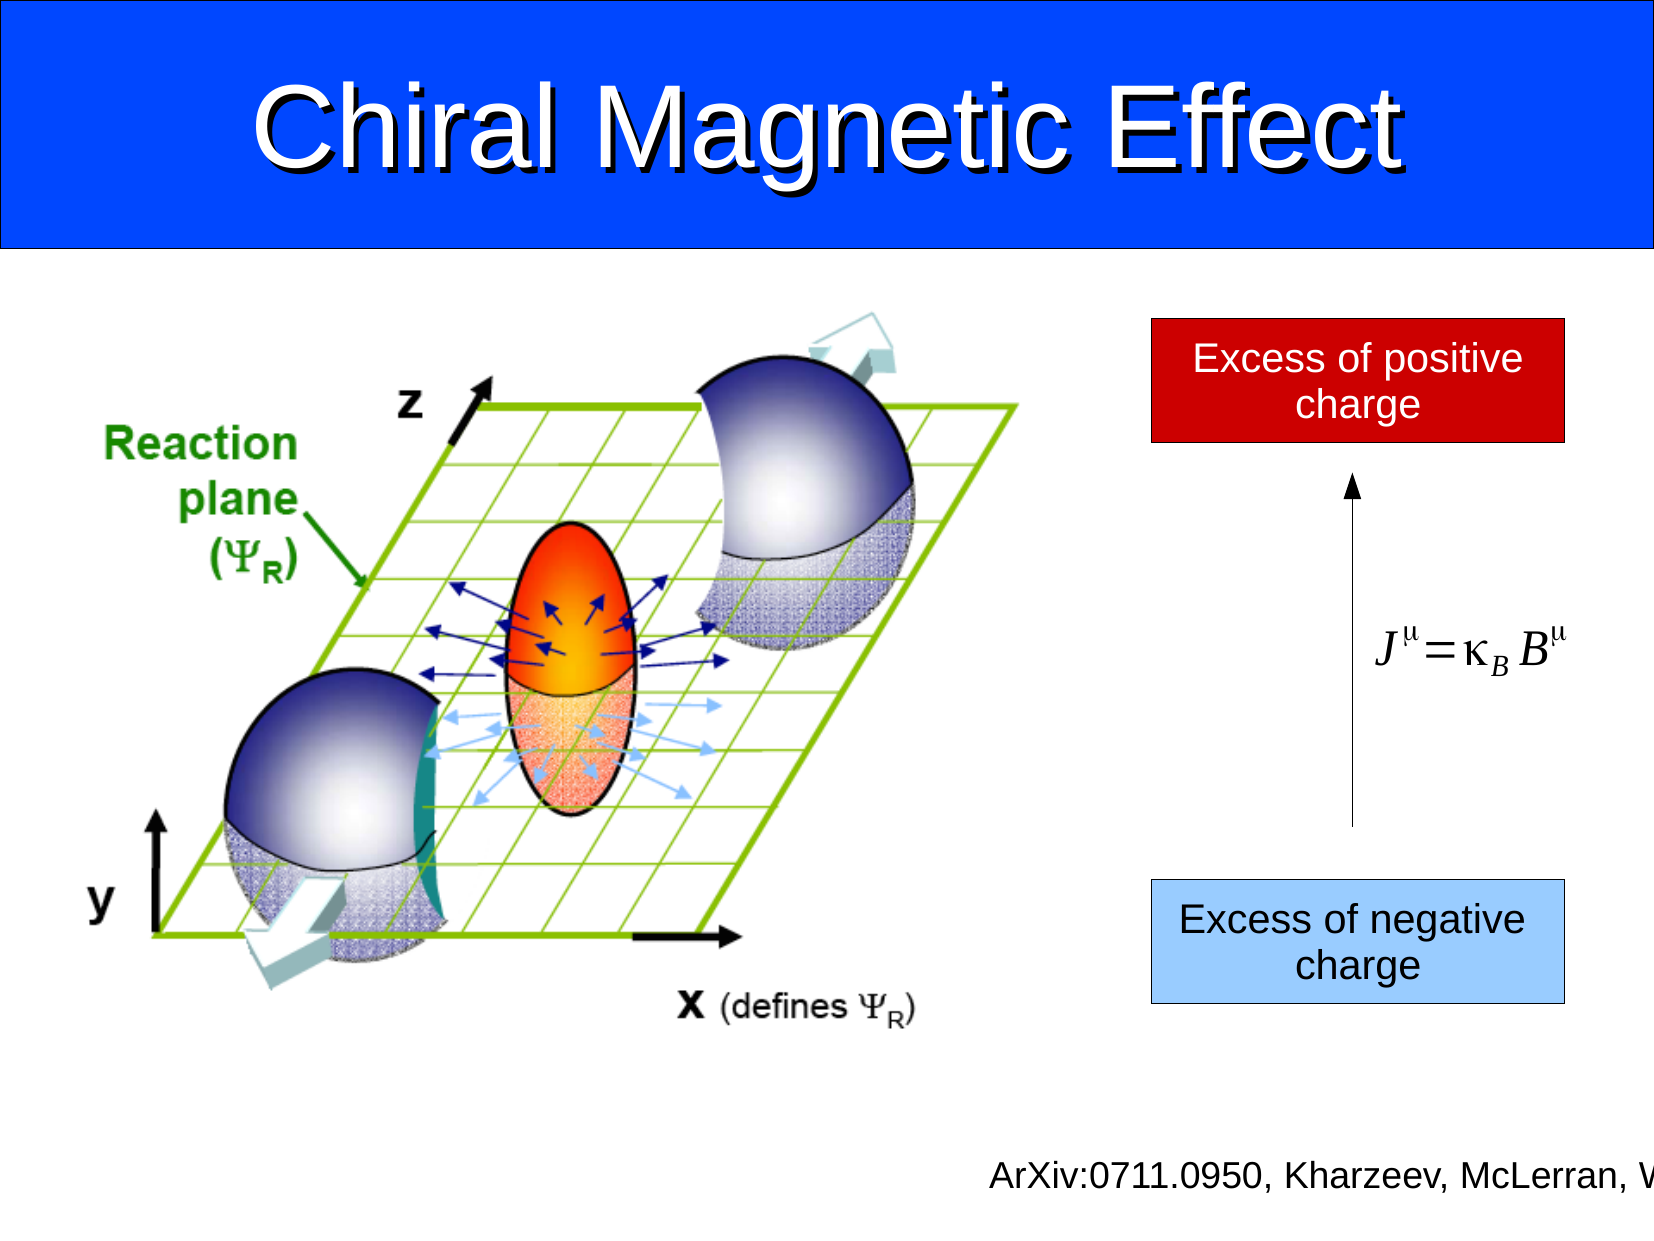

# Chiral Magnetic Effect
Excess of positive
charge
Excess of negative
charge
ArXiv:0711.0950, Kharzeev, McLerran, Warringa (2007)